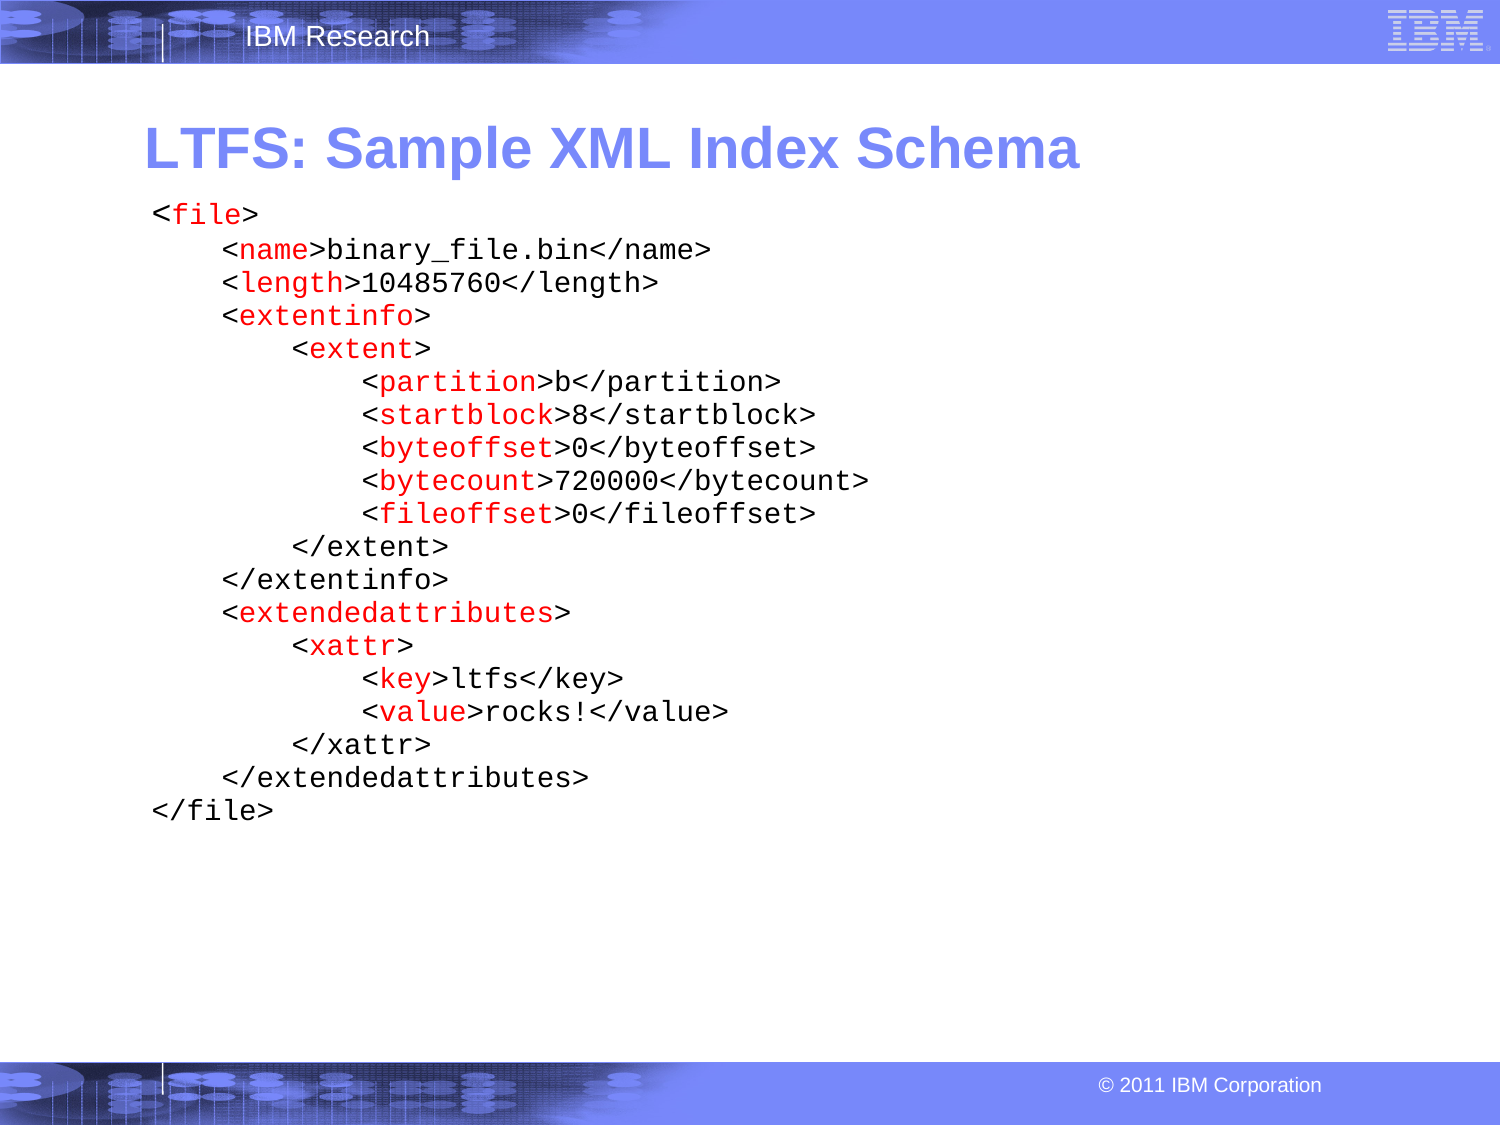

# LTFS: Sample XML Index Schema
<file>
 <name>binary_file.bin</name>
 <length>10485760</length>
 <extentinfo>
 <extent>
 <partition>b</partition>
 <startblock>8</startblock>
 <byteoffset>0</byteoffset>
 <bytecount>720000</bytecount>
 <fileoffset>0</fileoffset>
 </extent>
 </extentinfo>
 <extendedattributes>
 <xattr>
 <key>ltfs</key>
 <value>rocks!</value>
 </xattr>
 </extendedattributes>
</file>